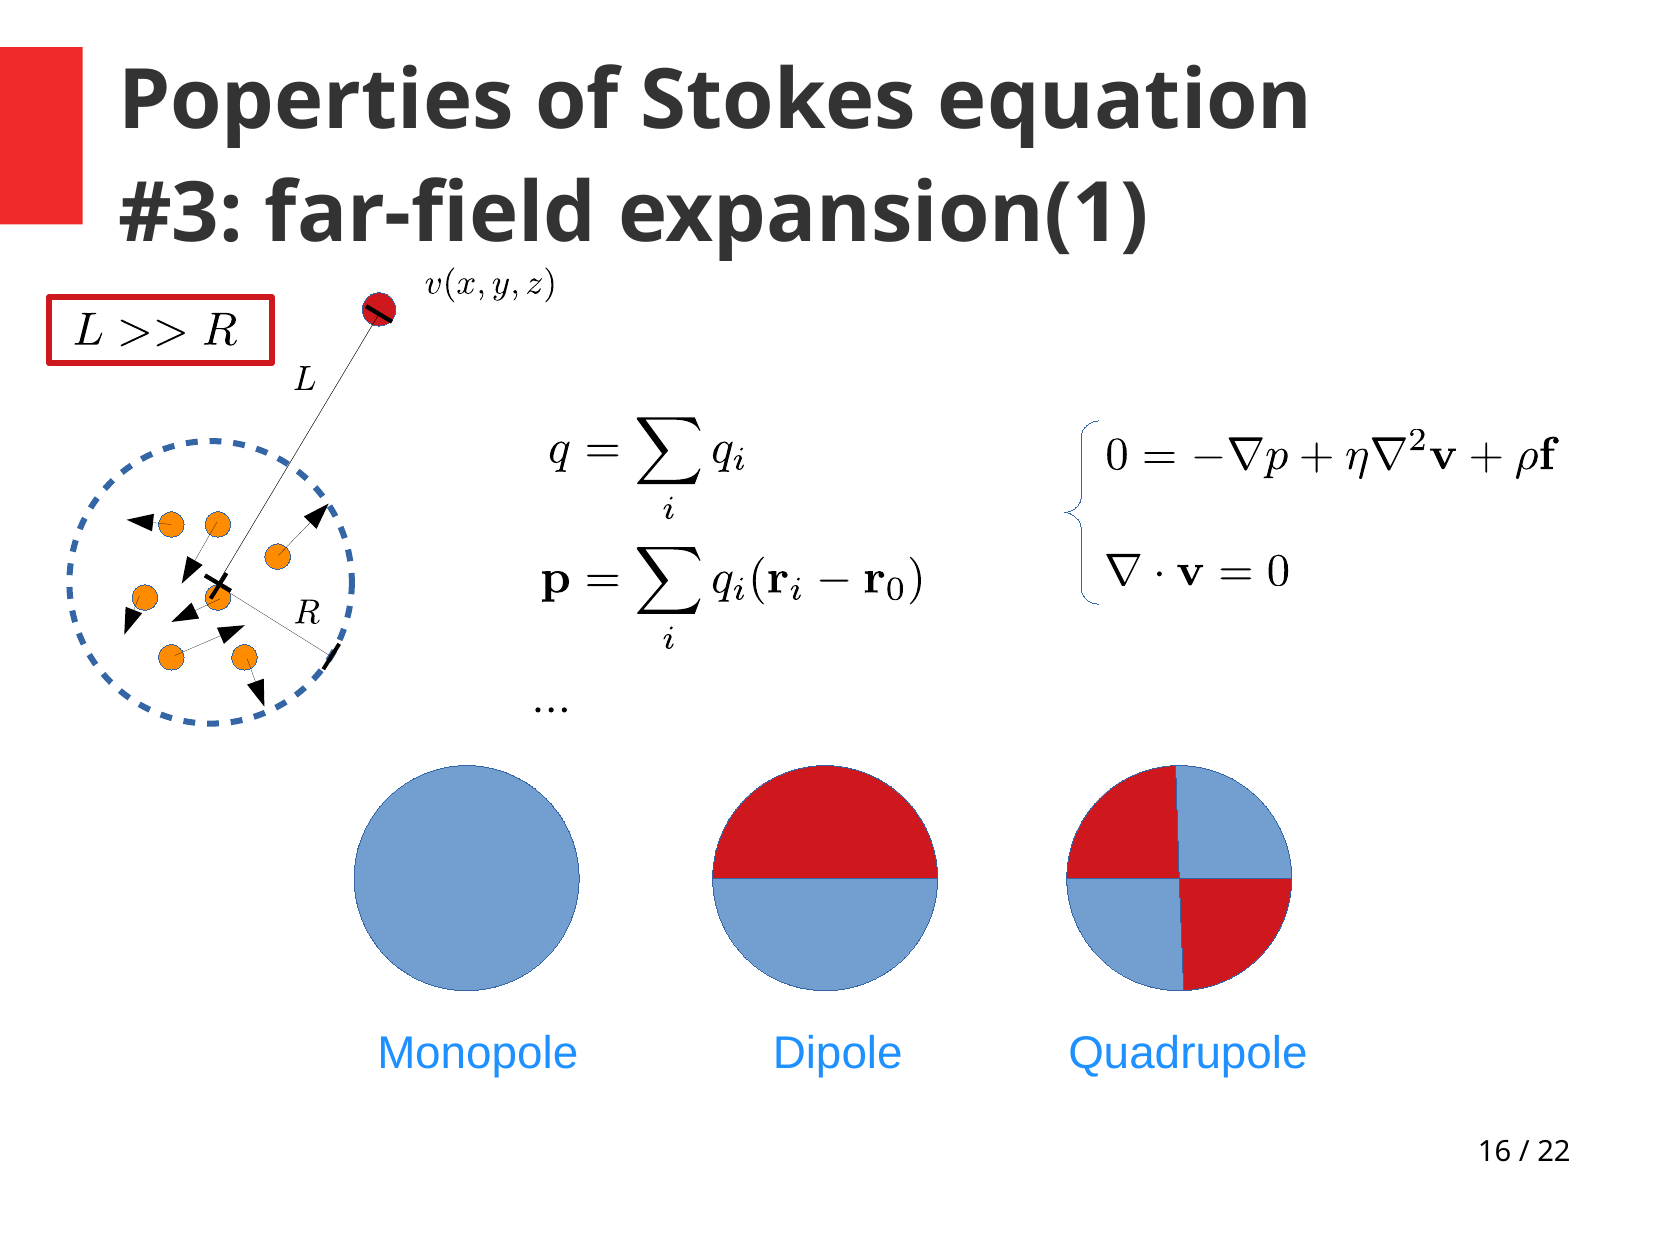

# Poperties of Stokes equation #3: far-field expansion(1)
Monopole
Dipole
Quadrupole
16